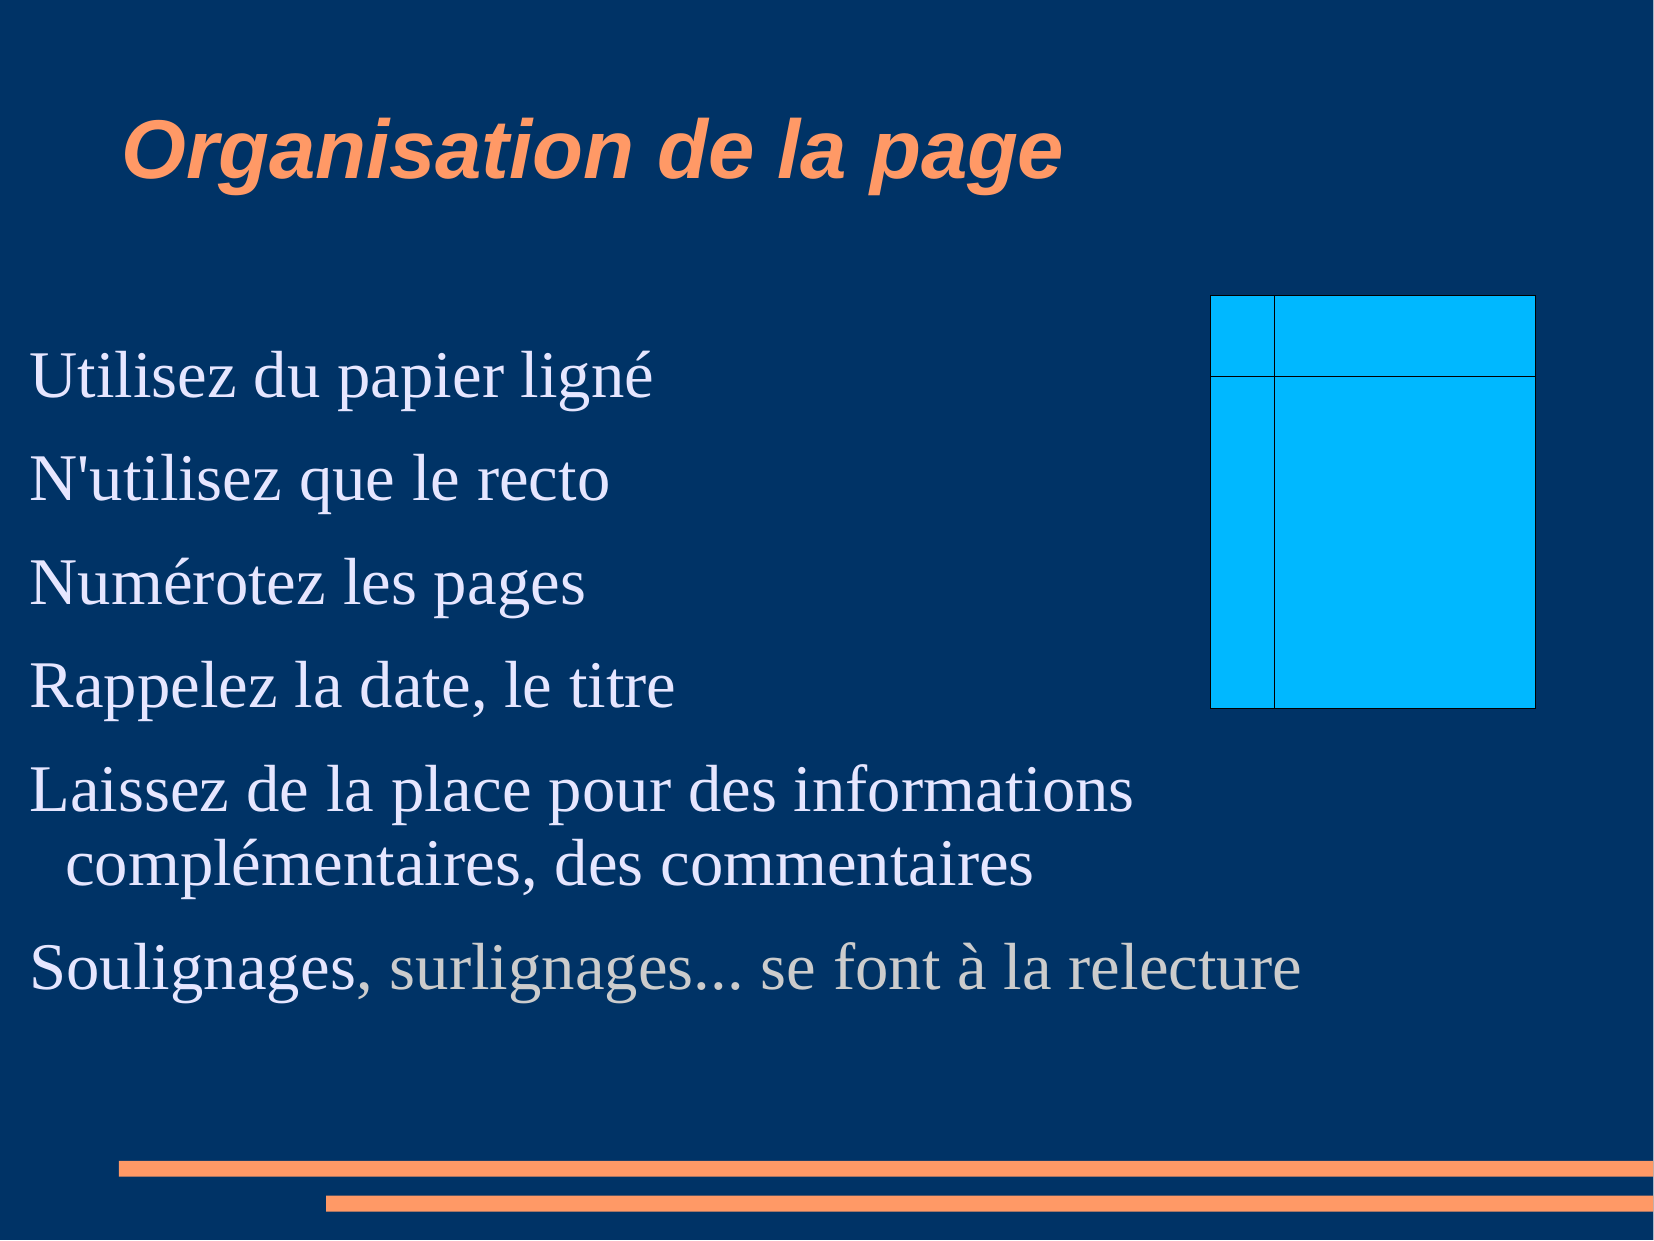

# Organisation de la page
Utilisez du papier ligné
N'utilisez que le recto
Numérotez les pages
Rappelez la date, le titre
Laissez de la place pour des informations complémentaires, des commentaires
Soulignages, surlignages... se font à la relecture